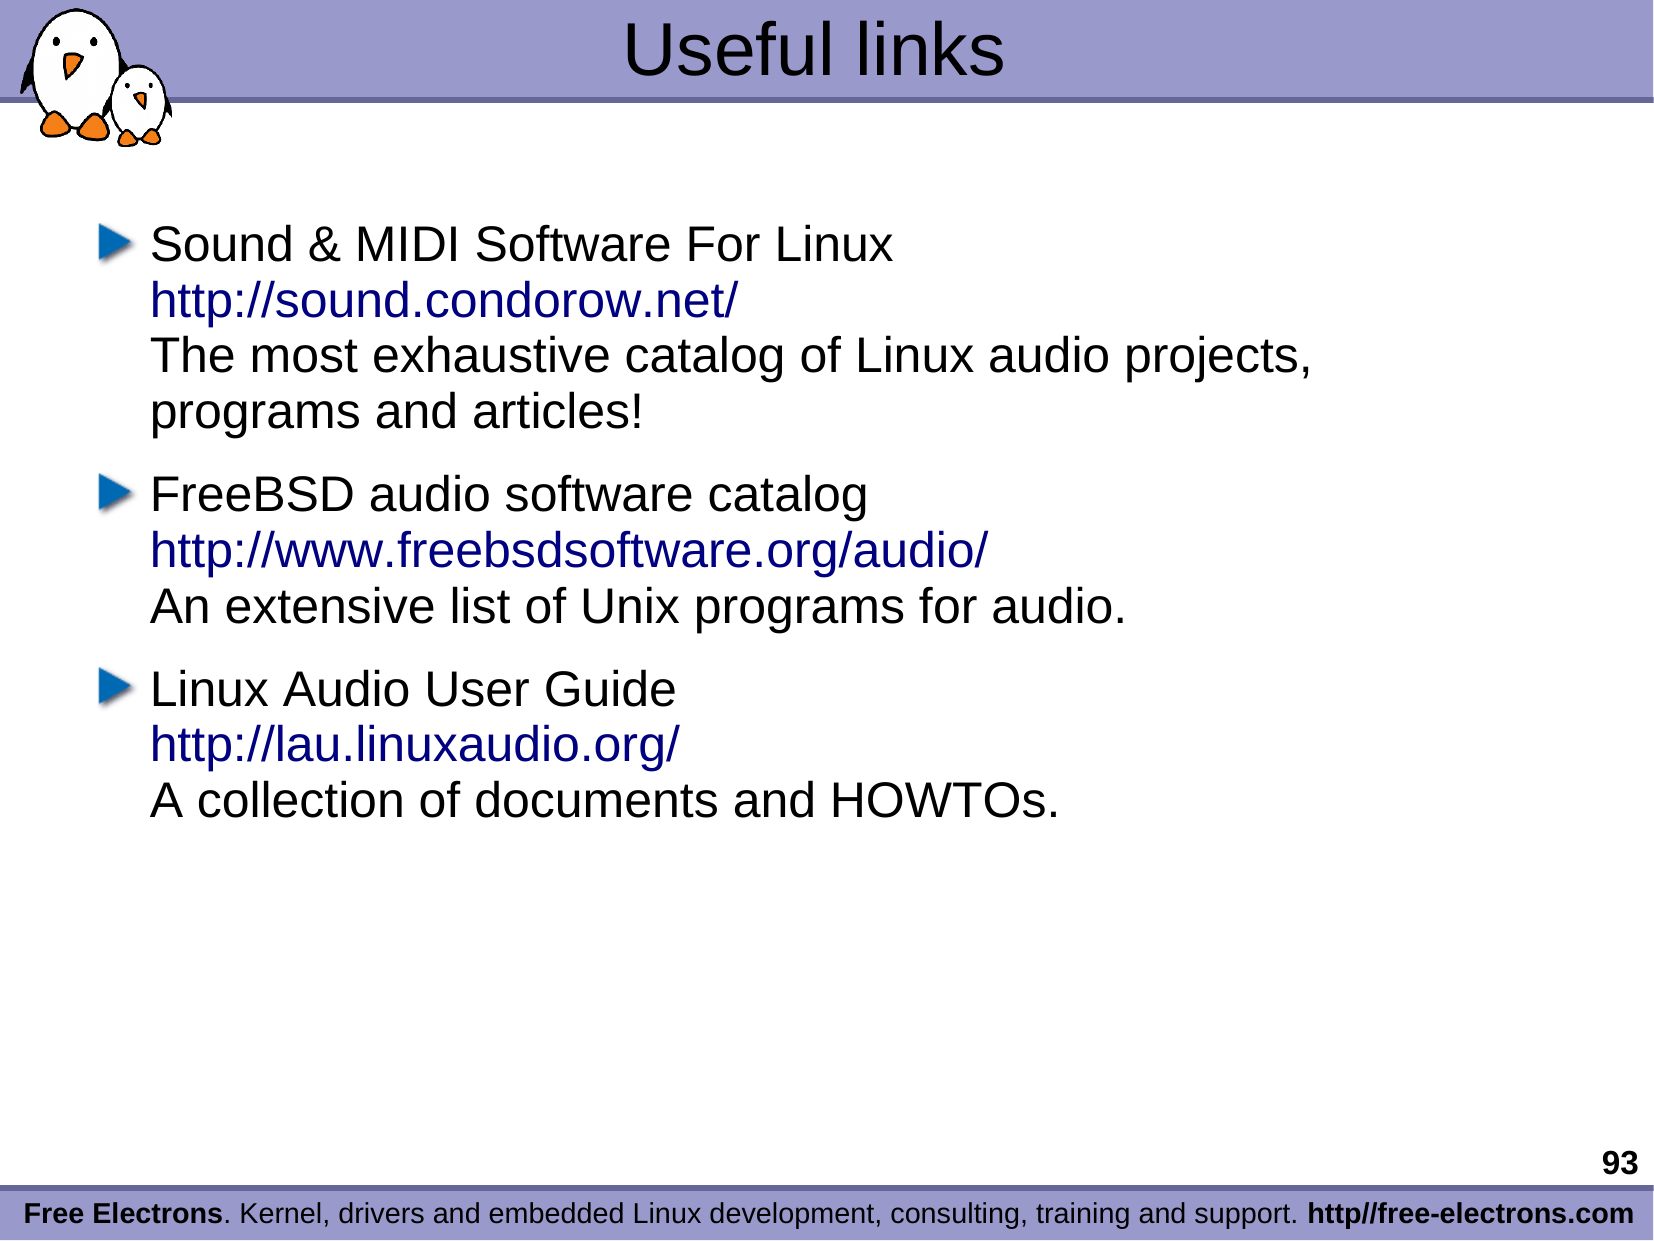

# Useful links
Sound & MIDI Software For Linux
http://sound.condorow.net/
The most exhaustive catalog of Linux audio projects,
programs and articles!
FreeBSD audio software catalog
http://www.freebsdsoftware.org/audio/
An extensive list of Unix programs for audio.
Linux Audio User Guide
http://lau.linuxaudio.org/
A collection of documents and HOWTOs.